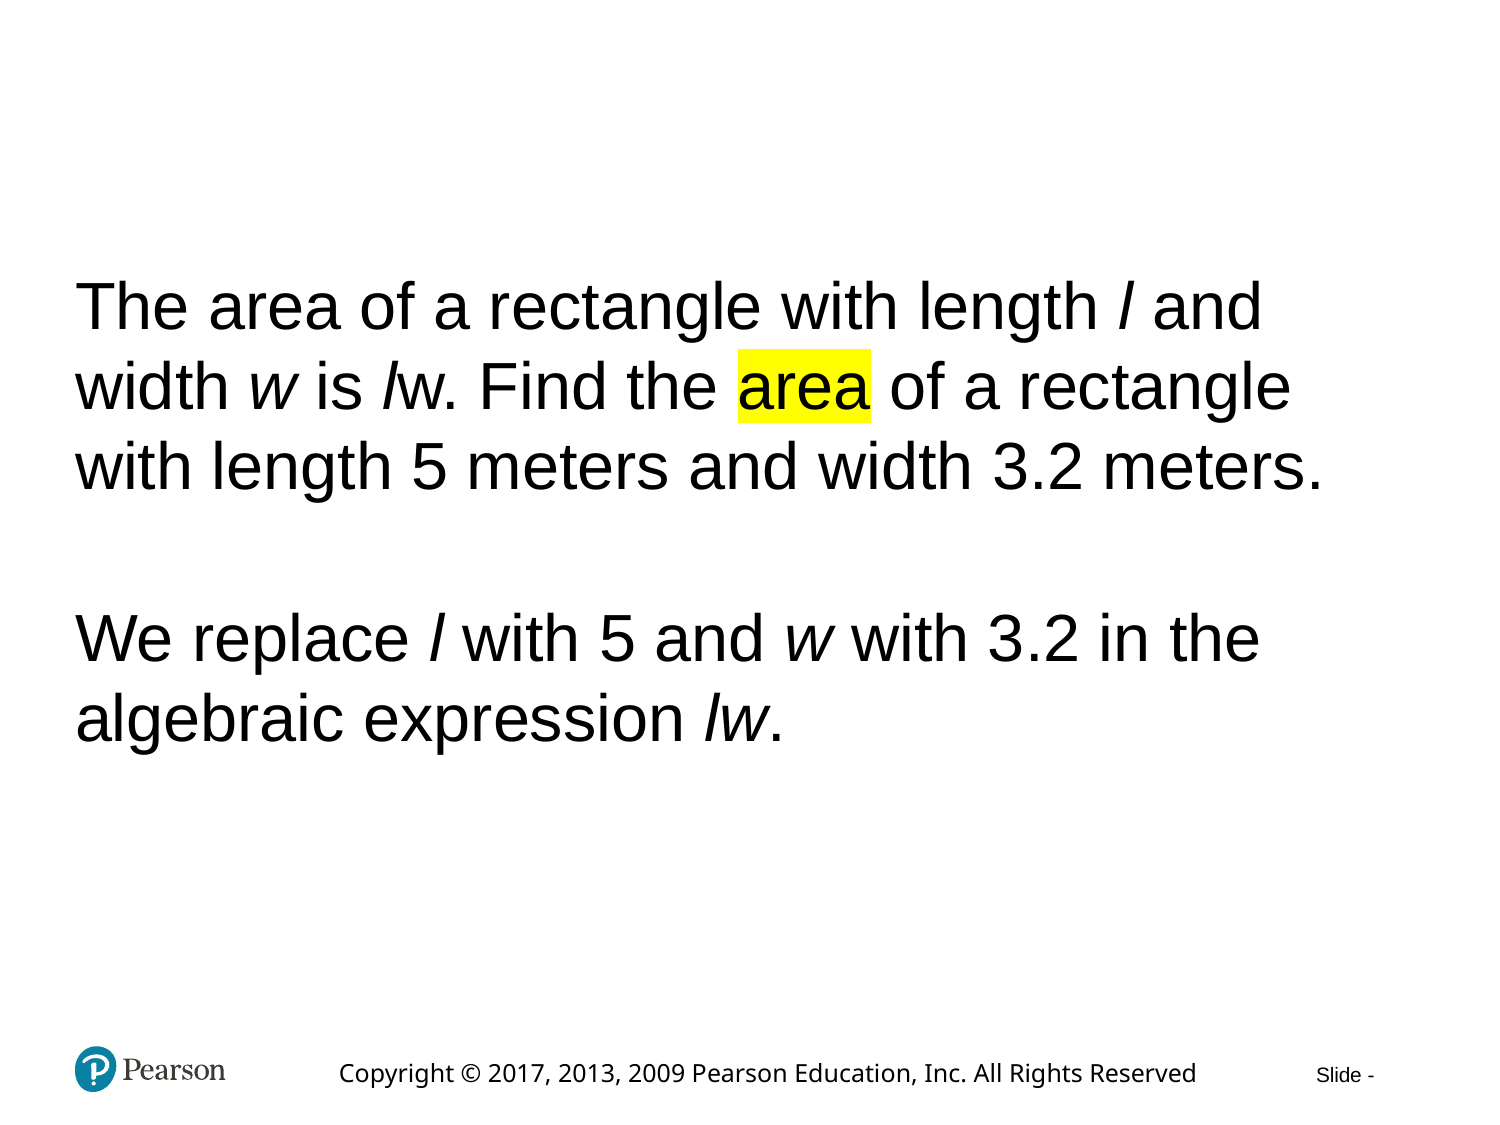

# The area of a rectangle with length l and width w is lw. Find the area of a rectangle with length 5 meters and width 3.2 meters.
We replace l with 5 and w with 3.2 in the algebraic expression lw.